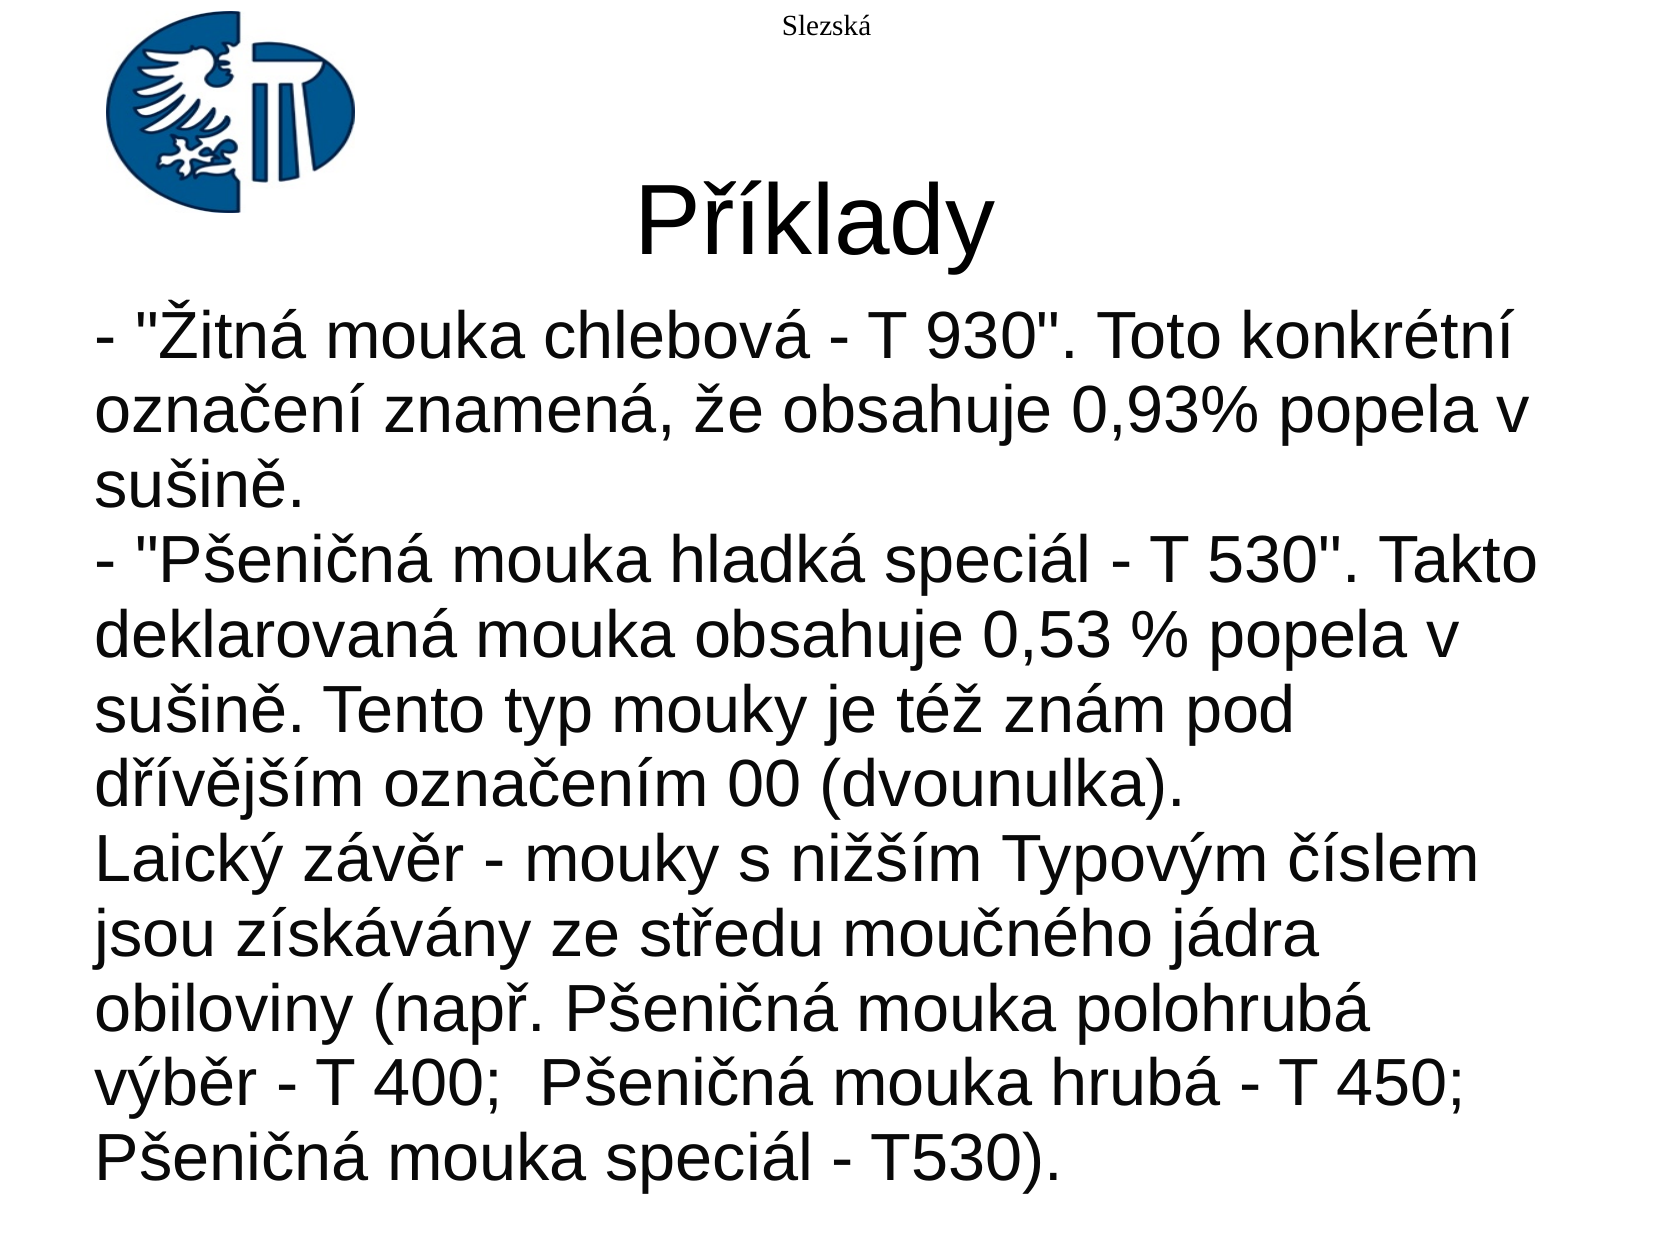

ahoj
# Příklady
- "Žitná mouka chlebová - T 930". Toto konkrétní označení znamená, že obsahuje 0,93% popela v sušině.
- "Pšeničná mouka hladká speciál - T 530". Takto deklarovaná mouka obsahuje 0,53 % popela v sušině. Tento typ mouky je též znám pod dřívějším označením 00 (dvounulka).
Laický závěr - mouky s nižším Typovým číslem jsou získávány ze středu moučného jádra obiloviny (např. Pšeničná mouka polohrubá výběr - T 400;  Pšeničná mouka hrubá - T 450; Pšeničná mouka speciál - T530).